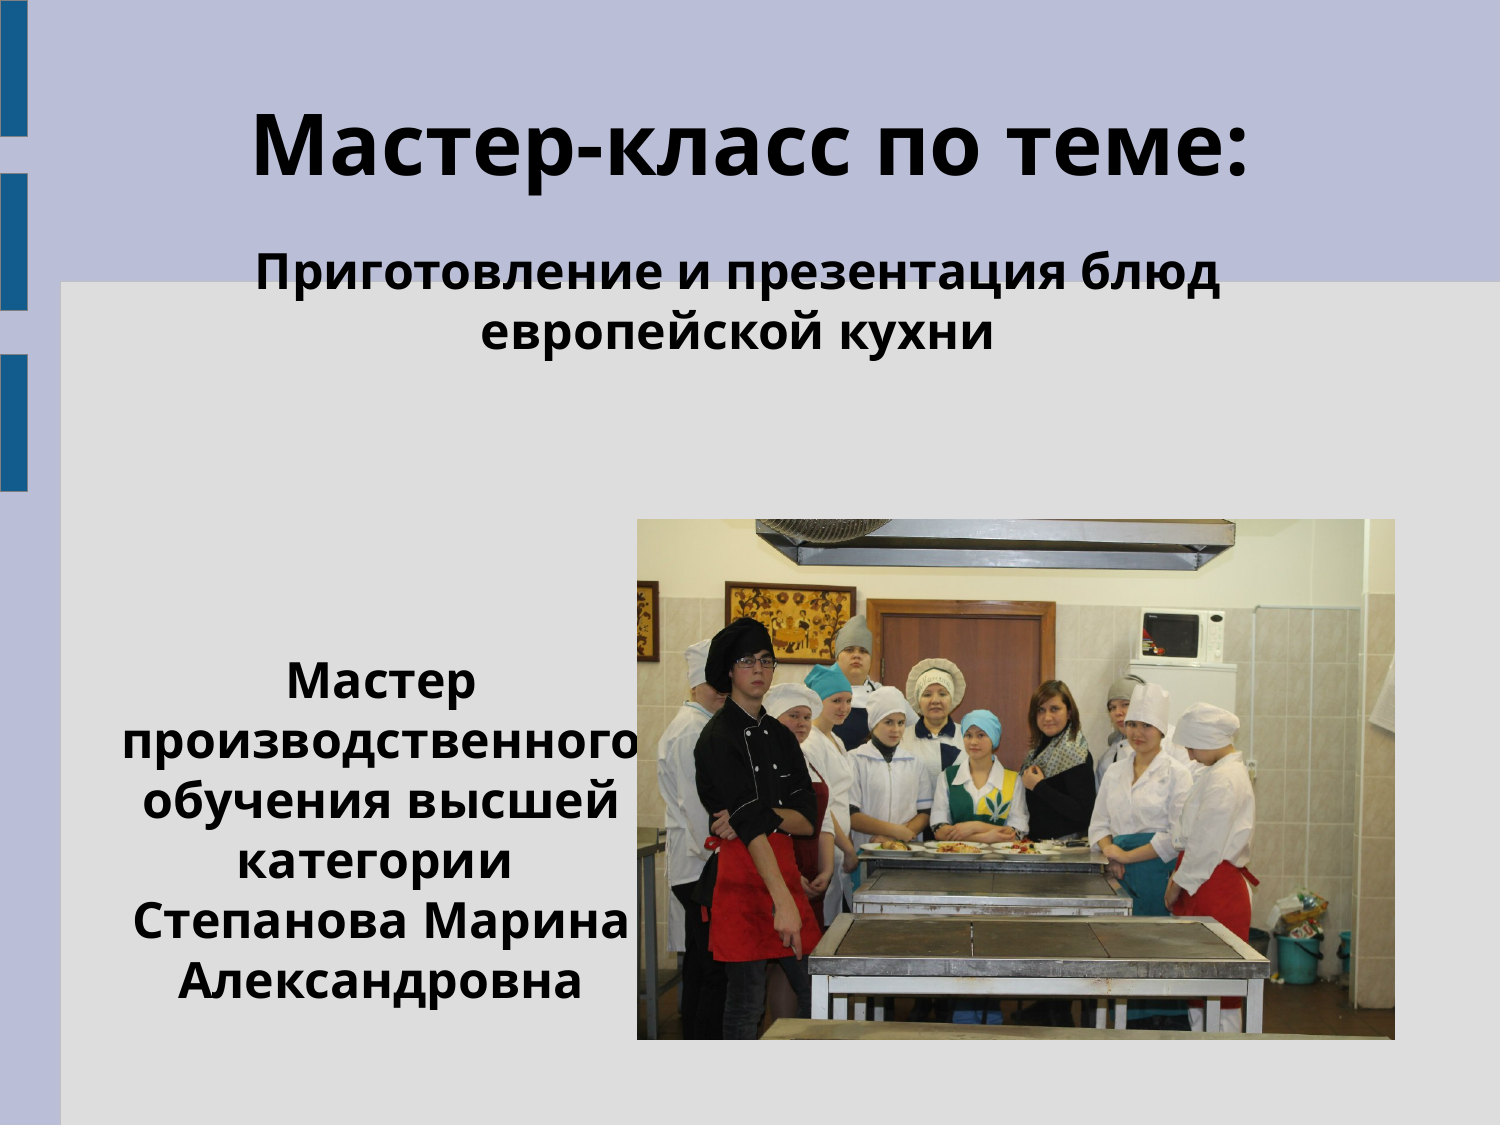

# Мастер-класс по теме:
Приготовление и презентация блюд европейской кухни
Мастер производственного обучения высшей категории
Степанова Марина Александровна